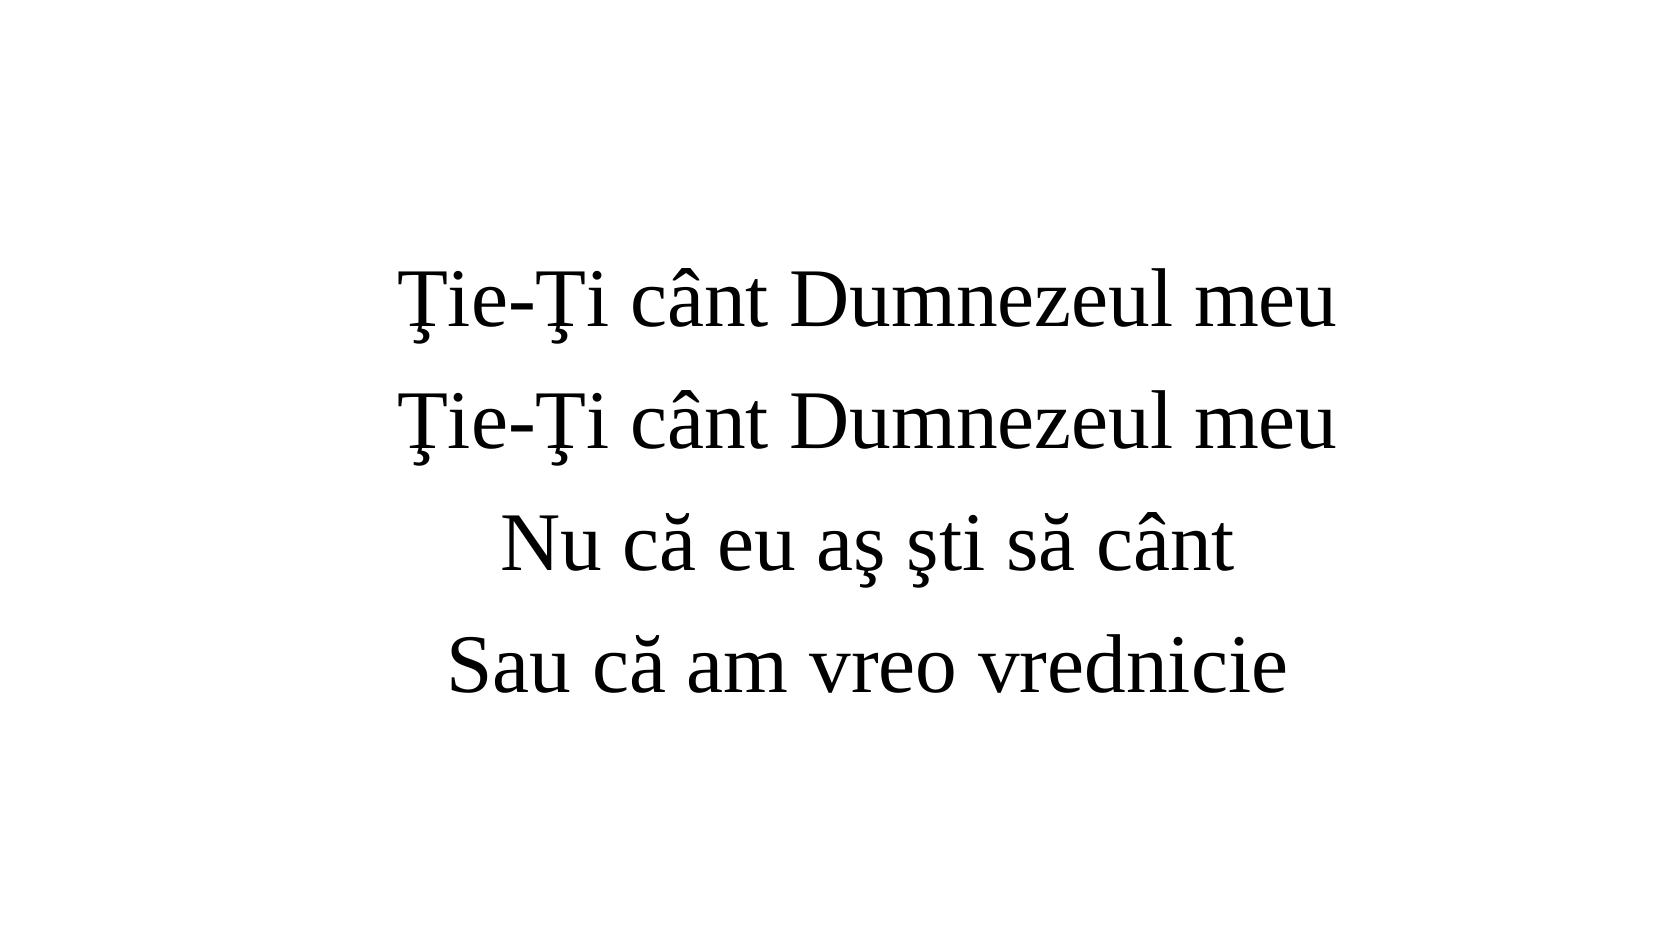

# Ţie-Ţi cânt Dumnezeul meu
Ţie-Ţi cânt Dumnezeul meu
Nu că eu aş şti să cânt
Sau că am vreo vrednicie